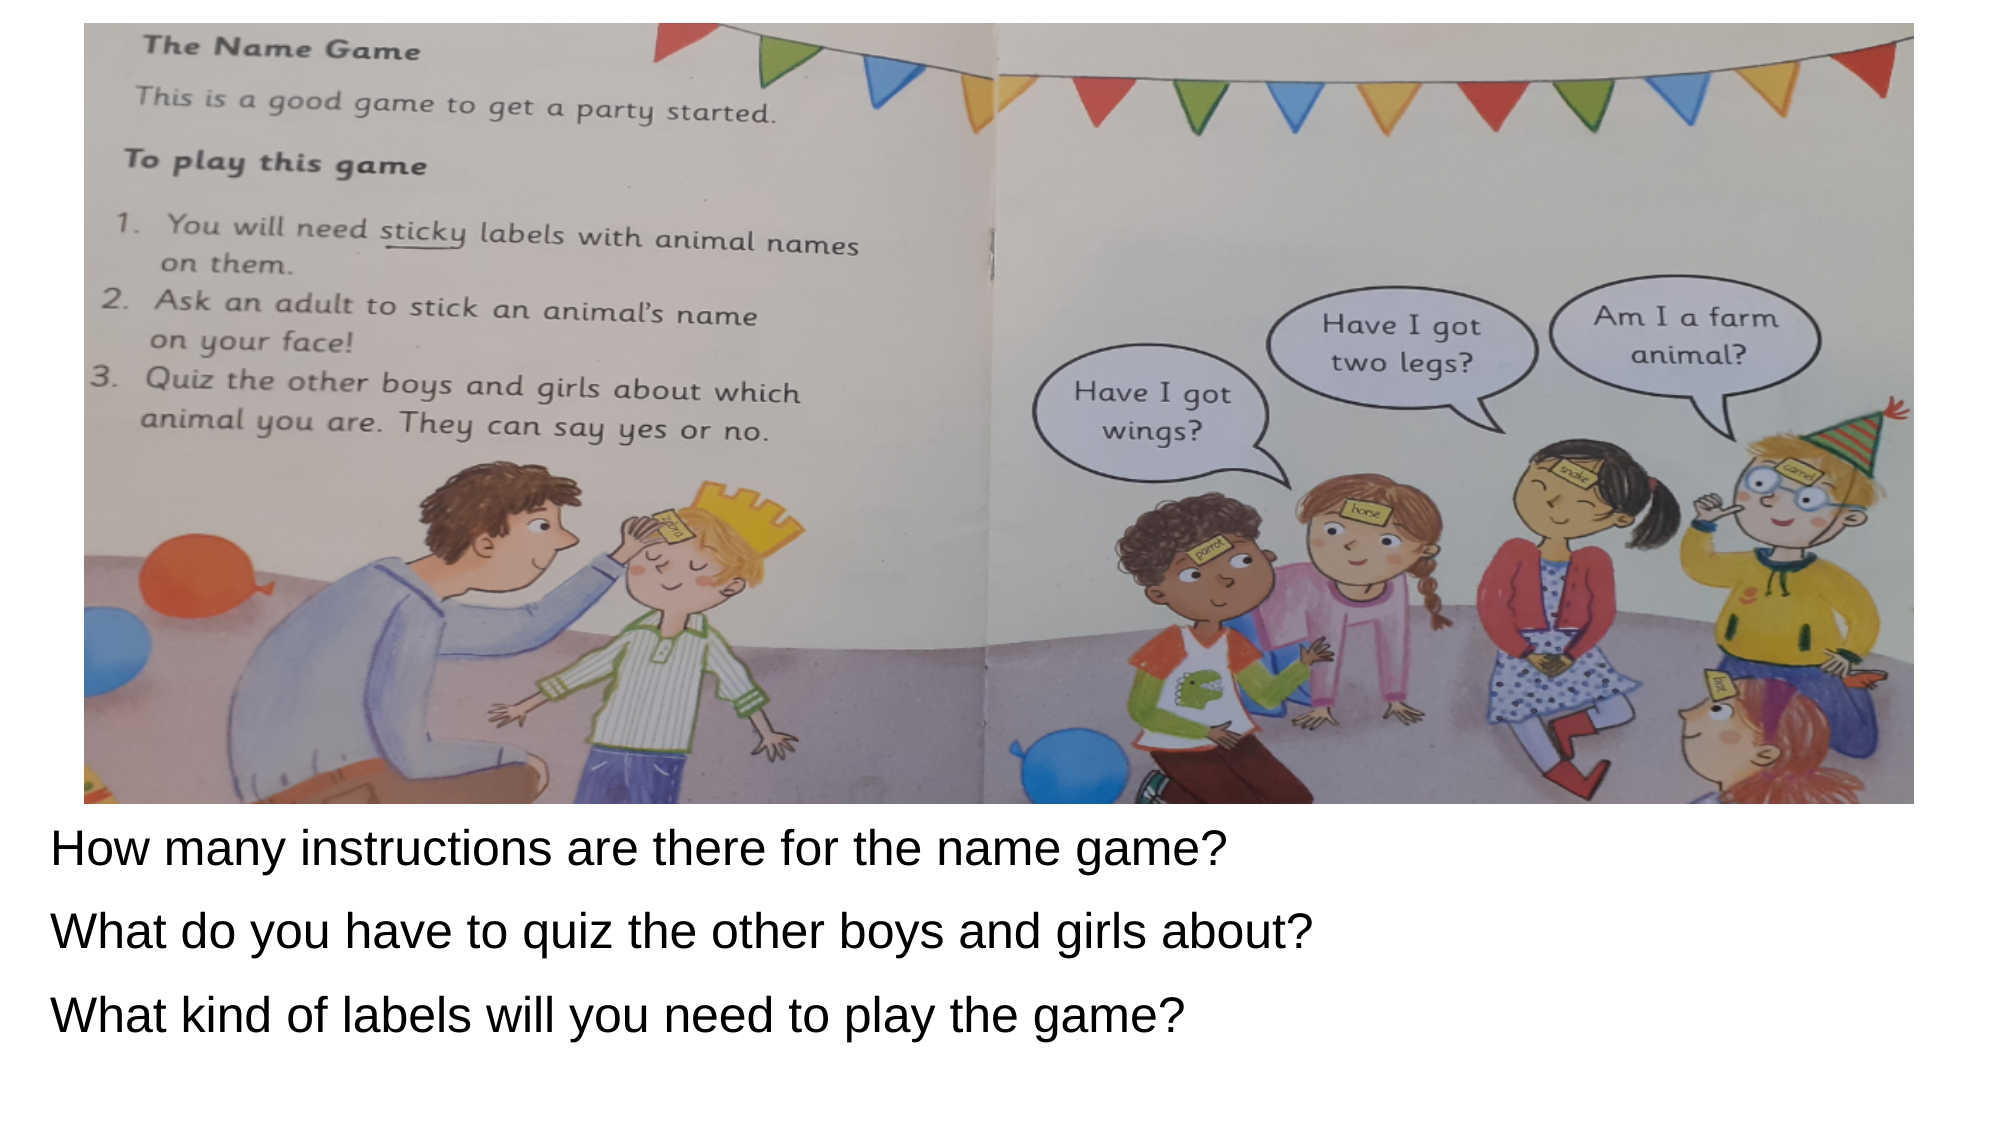

# How many instructions are there for the name game?
What do you have to quiz the other boys and girls about?
What kind of labels will you need to play the game?